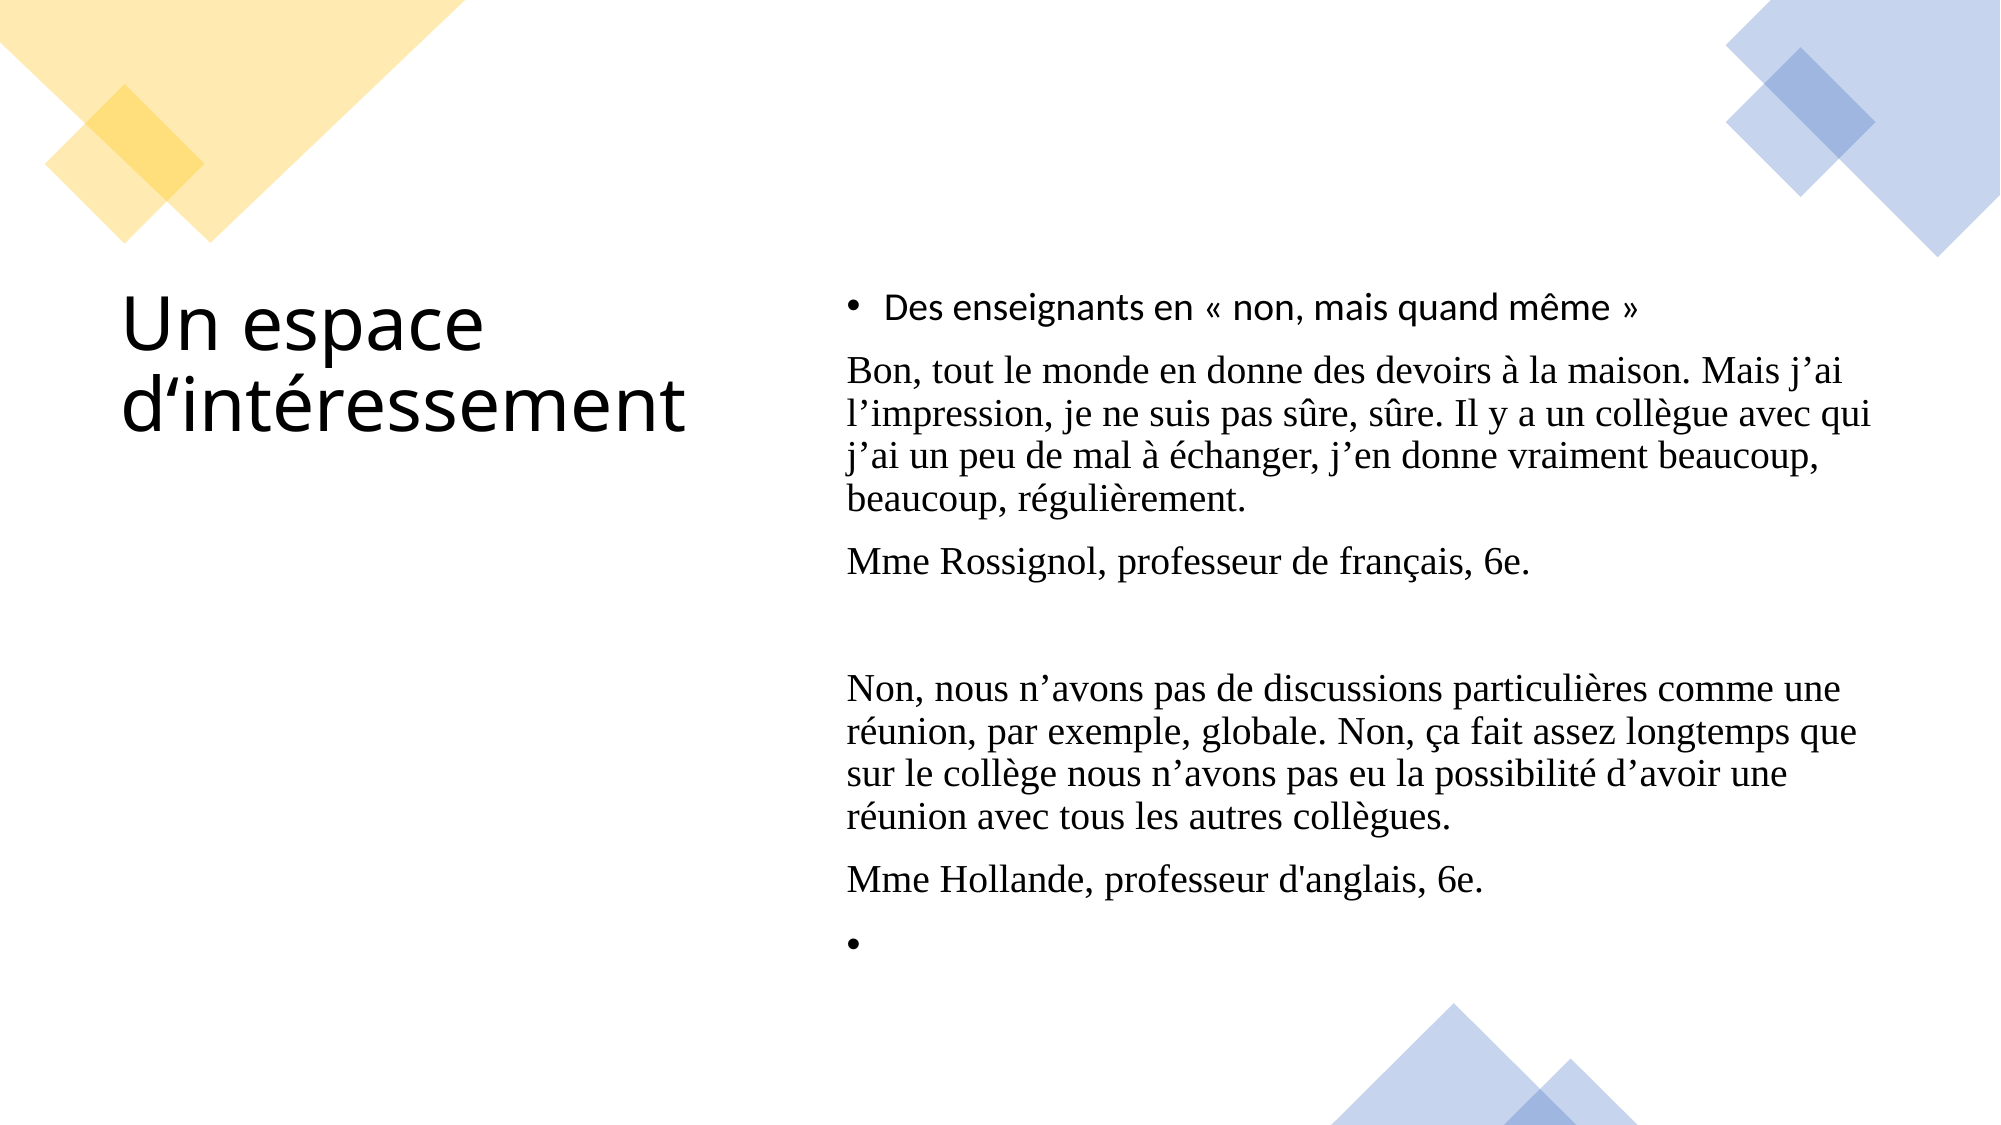

# Un espace d‘intéressement
Des enseignants en « non, mais quand même »
Bon, tout le monde en donne des devoirs à la maison. Mais j’ai l’impression, je ne suis pas sûre, sûre. Il y a un collègue avec qui j’ai un peu de mal à échanger, j’en donne vraiment beaucoup, beaucoup, régulièrement.
Mme Rossignol, professeur de français, 6e.
Non, nous n’avons pas de discussions particulières comme une réunion, par exemple, globale. Non, ça fait assez longtemps que sur le collège nous n’avons pas eu la possibilité d’avoir une réunion avec tous les autres collègues.
Mme Hollande, professeur d'anglais, 6e.